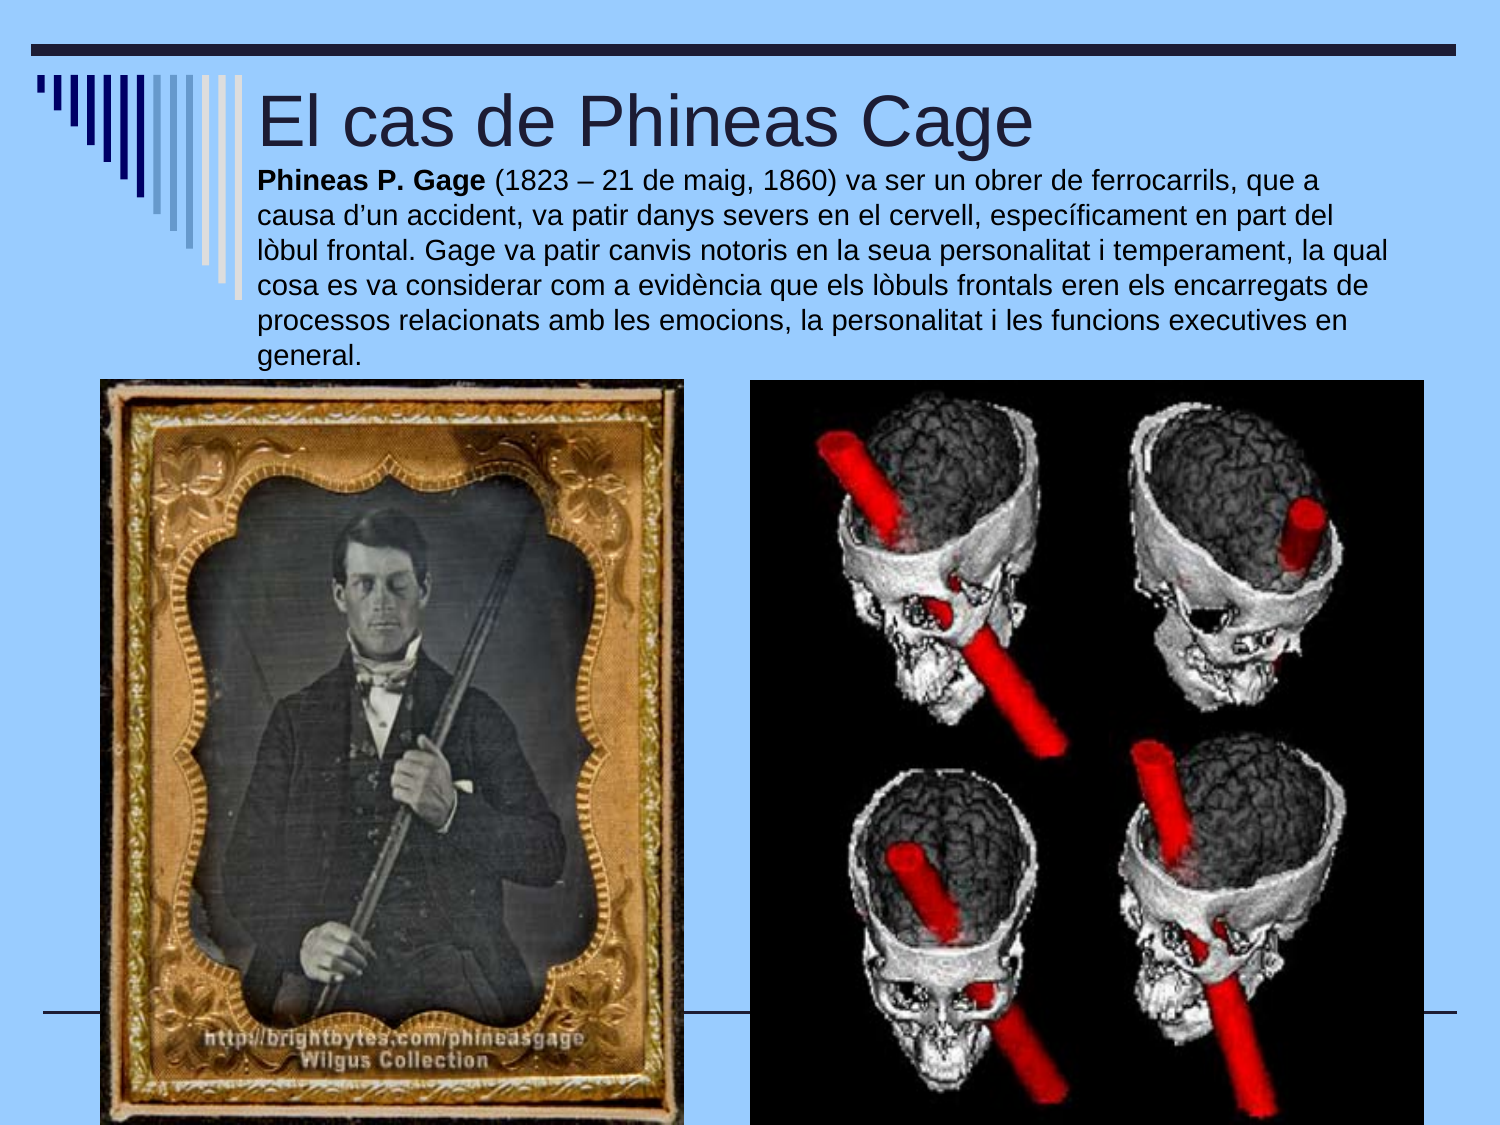

# El cas de Phineas Cage Phineas P. Gage (1823 – 21 de maig, 1860) va ser un obrer de ferrocarrils, que a causa d’un accident, va patir danys severs en el cervell, específicament en part del lòbul frontal. Gage va patir canvis notoris en la seua personalitat i temperament, la qual cosa es va considerar com a evidència que els lòbuls frontals eren els encarregats de processos relacionats amb les emocions, la personalitat i les funcions executives en general.